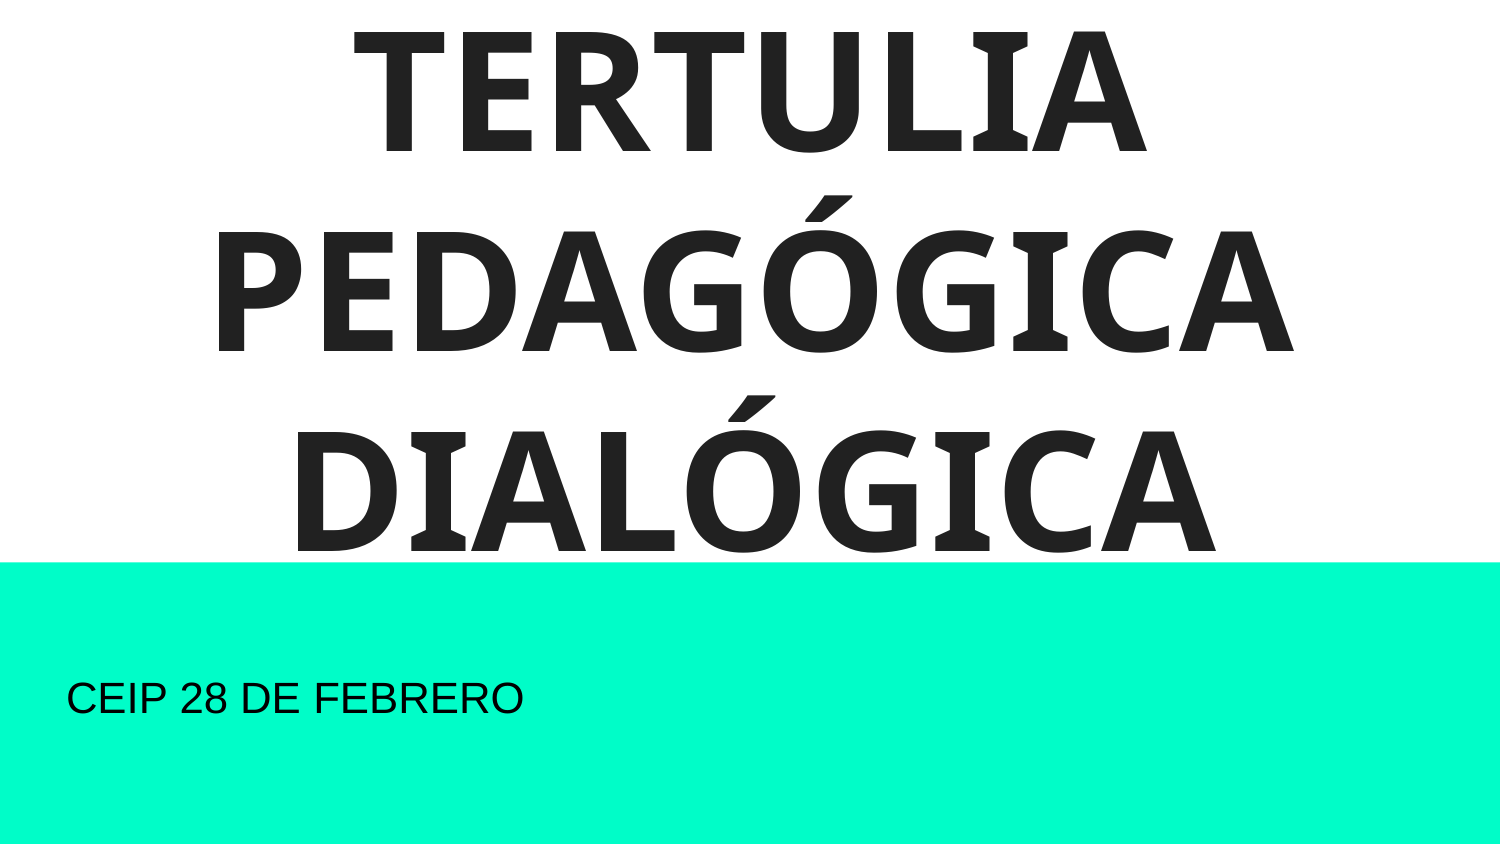

# TERTULIA PEDAGÓGICA DIALÓGICA
CEIP 28 DE FEBRERO